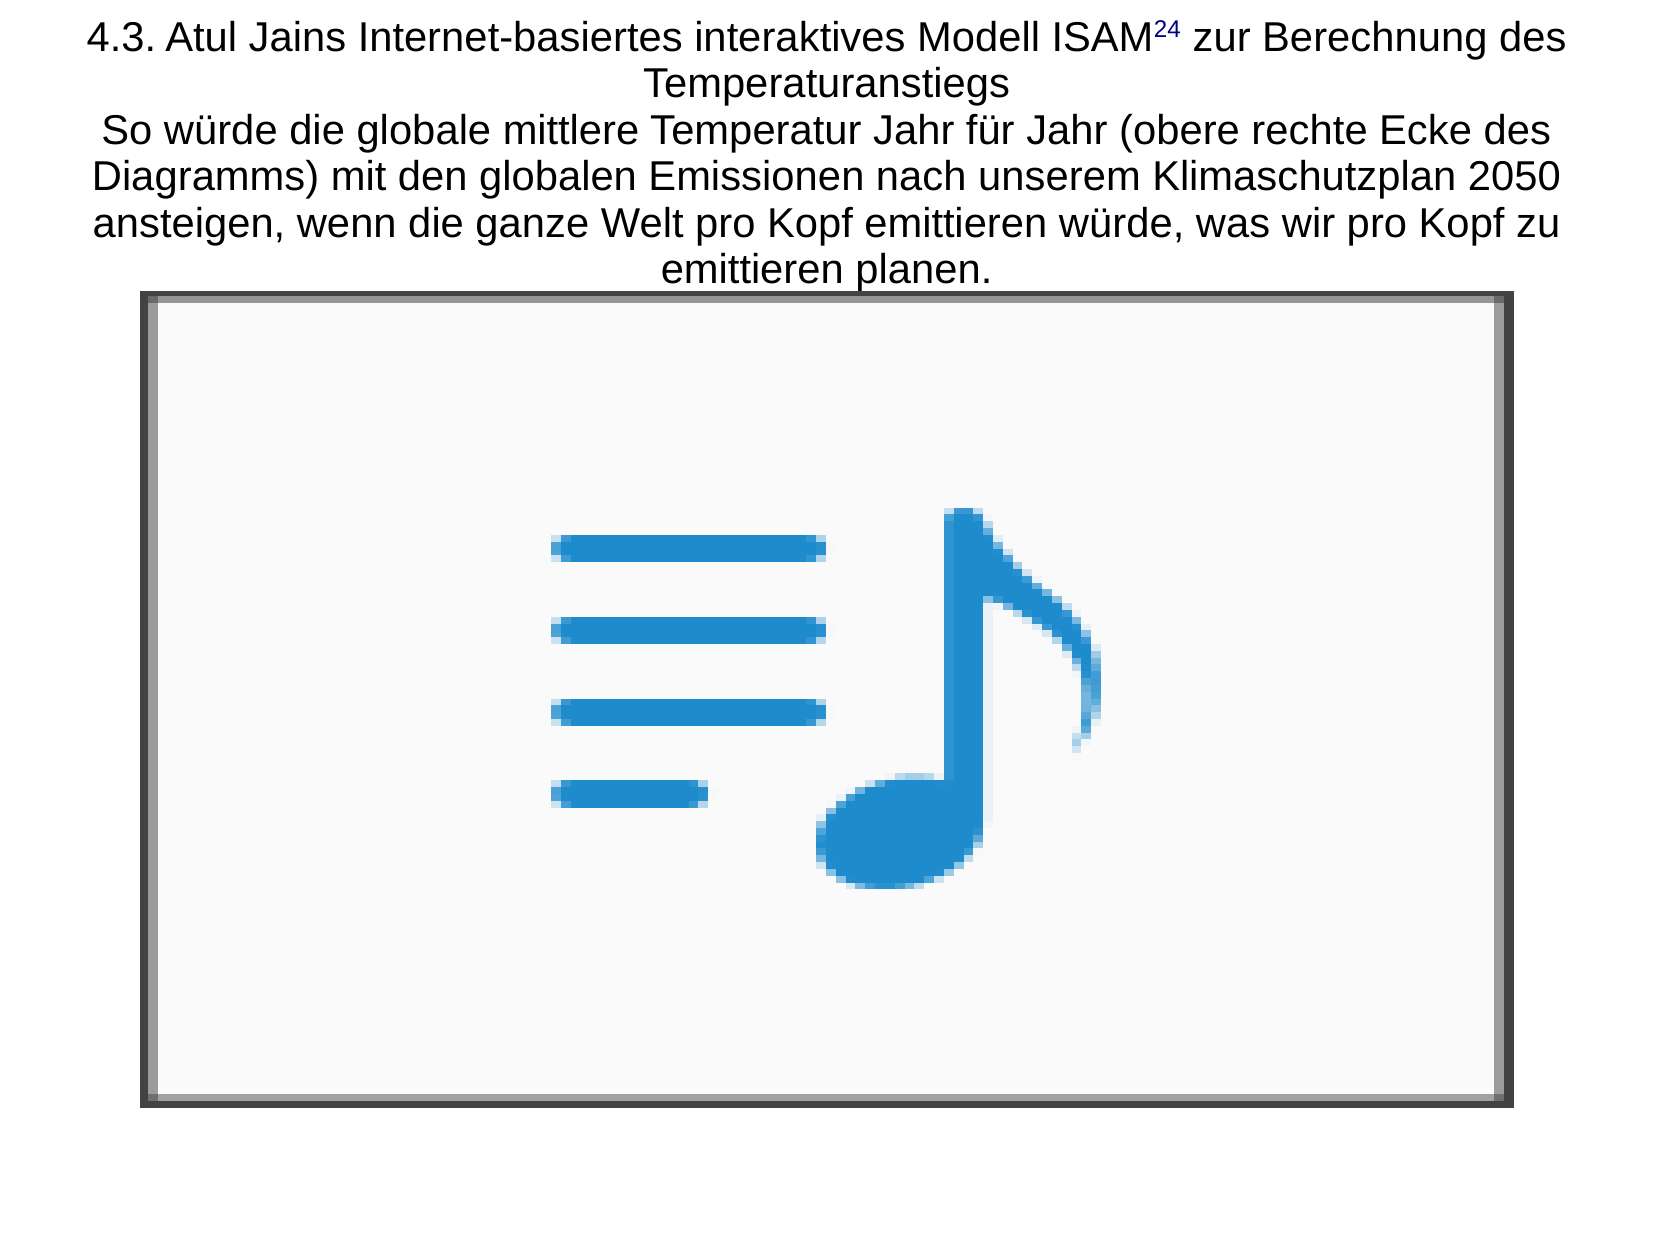

# 4.3. Atul Jains Internet-basiertes interaktives Modell ISAM24 zur Berechnung des Temperaturanstiegs So würde die globale mittlere Temperatur Jahr für Jahr (obere rechte Ecke des Diagramms) mit den globalen Emissionen nach unserem Klimaschutzplan 2050 ansteigen, wenn die ganze Welt pro Kopf emittieren würde, was wir pro Kopf zu emittieren planen.